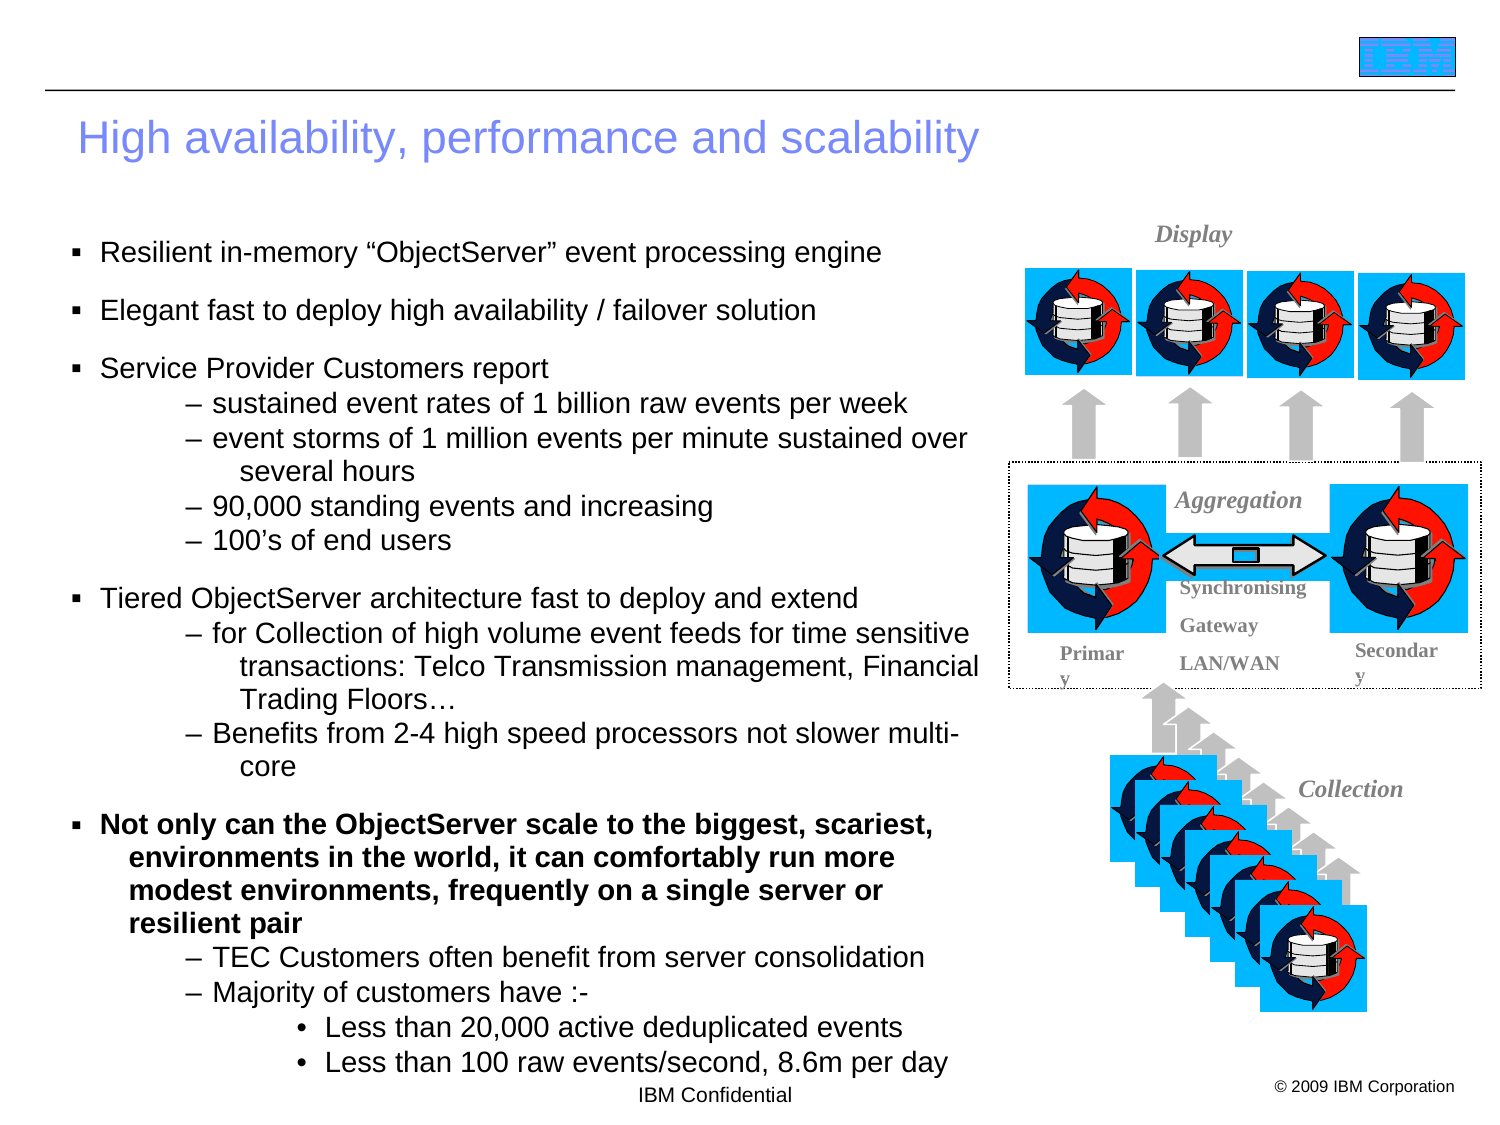

# High availability, performance and scalability
Display
Aggregation
Resilient in-memory “ObjectServer” event processing engine
Elegant fast to deploy high availability / failover solution
Service Provider Customers report
sustained event rates of 1 billion raw events per week
event storms of 1 million events per minute sustained over several hours
90,000 standing events and increasing
100’s of end users
Tiered ObjectServer architecture fast to deploy and extend
for Collection of high volume event feeds for time sensitive transactions: Telco Transmission management, Financial Trading Floors…
Benefits from 2-4 high speed processors not slower multi-core
Not only can the ObjectServer scale to the biggest, scariest, environments in the world, it can comfortably run more modest environments, frequently on a single server or resilient pair
TEC Customers often benefit from server consolidation
Majority of customers have :-
Less than 20,000 active deduplicated events
Less than 100 raw events/second, 8.6m per day
Synchronising
Gateway
LAN/WAN
Secondary
Primary
Collection